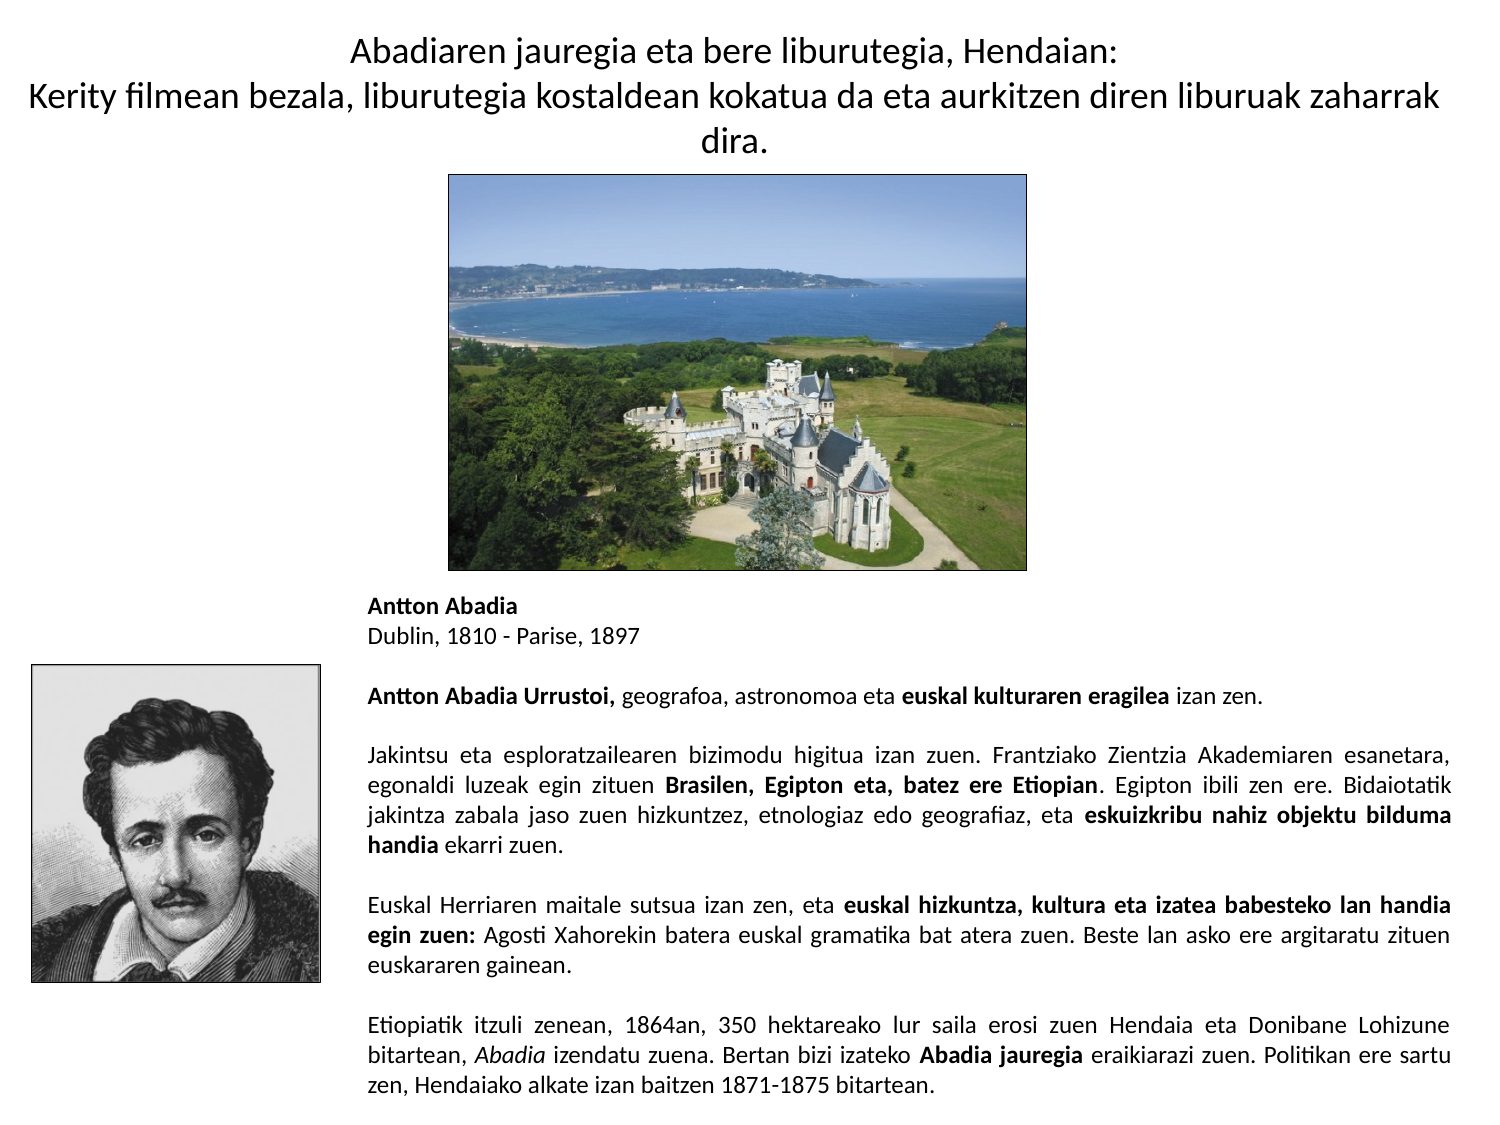

Abadiaren jauregia eta bere liburutegia, Hendaian:
Kerity filmean bezala, liburutegia kostaldean kokatua da eta aurkitzen diren liburuak zaharrak dira.
Antton Abadia
Dublin, 1810 - Parise, 1897
Antton Abadia Urrustoi, geografoa, astronomoa eta euskal kulturaren eragilea izan zen.
Jakintsu eta esploratzailearen bizimodu higitua izan zuen. Frantziako Zientzia Akademiaren esanetara, egonaldi luzeak egin zituen Brasilen, Egipton eta, batez ere Etiopian. Egipton ibili zen ere. Bidaiotatik jakintza zabala jaso zuen hizkuntzez, etnologiaz edo geografiaz, eta eskuizkribu nahiz objektu bilduma handia ekarri zuen.
Euskal Herriaren maitale sutsua izan zen, eta euskal hizkuntza, kultura eta izatea babesteko lan handia egin zuen: Agosti Xahorekin batera euskal gramatika bat atera zuen. Beste lan asko ere argitaratu zituen euskararen gainean.
Etiopiatik itzuli zenean, 1864an, 350 hektareako lur saila erosi zuen Hendaia eta Donibane Lohizune bitartean, Abadia izendatu zuena. Bertan bizi izateko Abadia jauregia eraikiarazi zuen. Politikan ere sartu zen, Hendaiako alkate izan baitzen 1871-1875 bitartean.